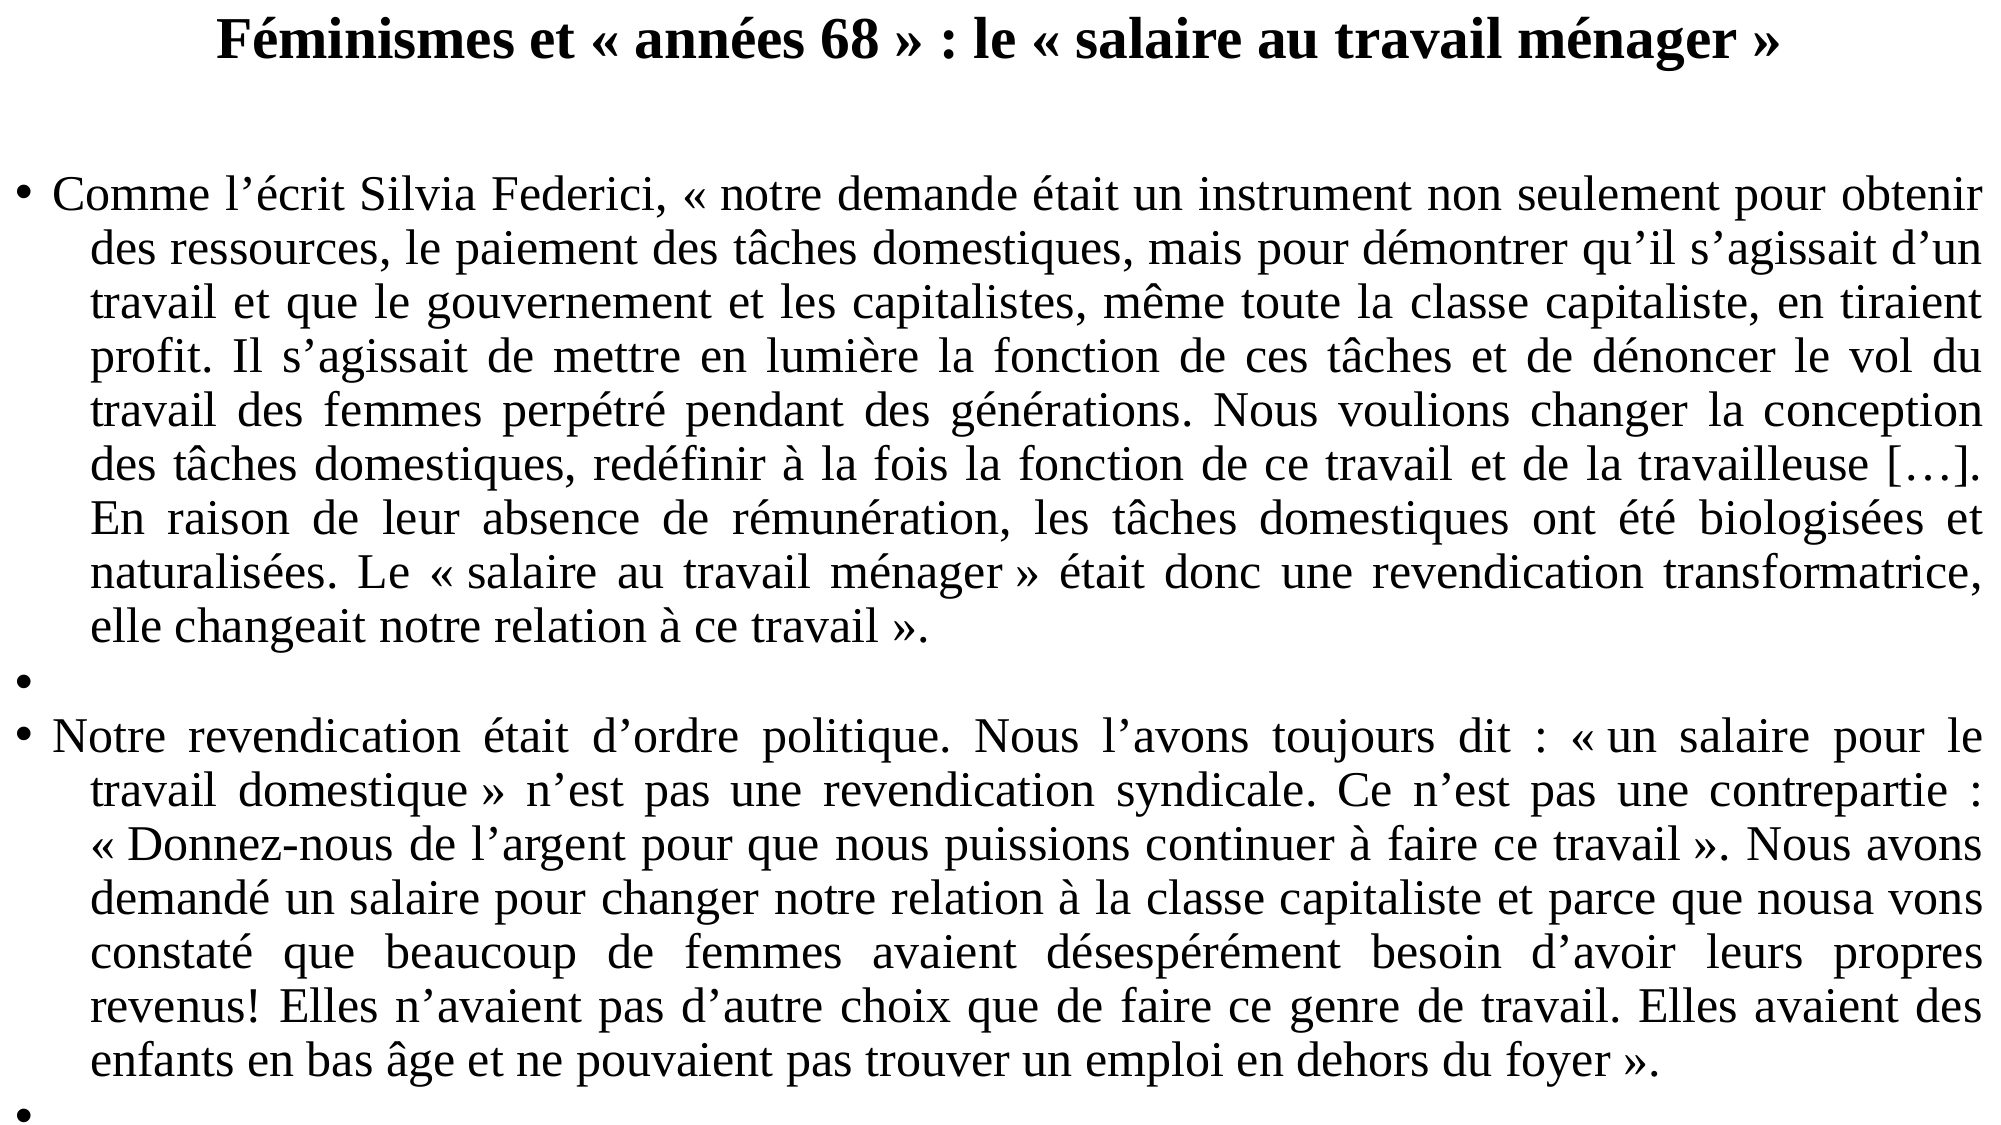

# Féminismes et « années 68 » : le « salaire au travail ménager »
Comme l’écrit Silvia Federici, « notre demande était un instrument non seulement pour obtenir des ressources, le paiement des tâches domestiques, mais pour démontrer qu’il s’agissait d’un travail et que le gouvernement et les capitalistes, même toute la classe capitaliste, en tiraient profit. Il s’agissait de mettre en lumière la fonction de ces tâches et de dénoncer le vol du travail des femmes perpétré pendant des générations. Nous voulions changer la conception des tâches domestiques, redéfinir à la fois la fonction de ce travail et de la travailleuse […]. En raison de leur absence de rémunération, les tâches domestiques ont été biologisées et naturalisées. Le « salaire au travail ménager » était donc une revendication transformatrice, elle changeait notre relation à ce travail ».
Notre revendication était d’ordre politique. Nous l’avons toujours dit : « un salaire pour le travail domestique » n’est pas une revendication syndicale. Ce n’est pas une contrepartie : « Donnez-nous de l’argent pour que nous puissions continuer à faire ce travail ». Nous avons demandé un salaire pour changer notre relation à la classe capitaliste et parce que nousa vons constaté que beaucoup de femmes avaient désespérément besoin d’avoir leurs propres revenus! Elles n’avaient pas d’autre choix que de faire ce genre de travail. Elles avaient des enfants en bas âge et ne pouvaient pas trouver un emploi en dehors du foyer ».